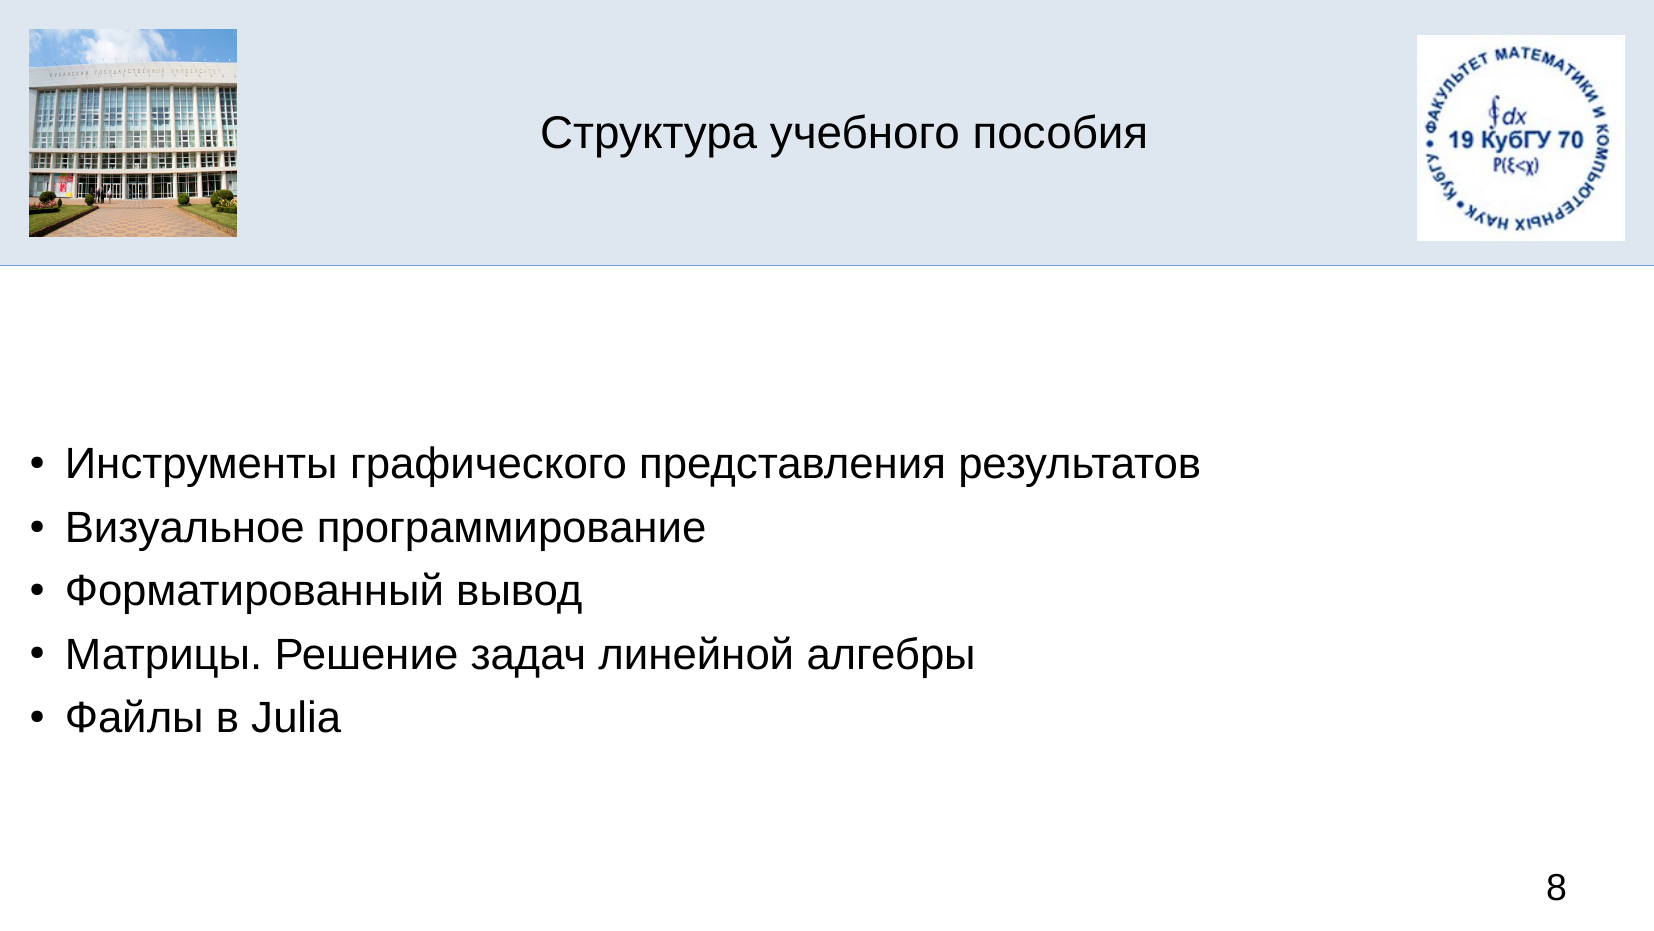

# Структура учебного пособия
Инструменты графического представления результатов
Визуальное программирование
Форматированный вывод
Матрицы. Решение задач линейной алгебры
Файлы в Julia